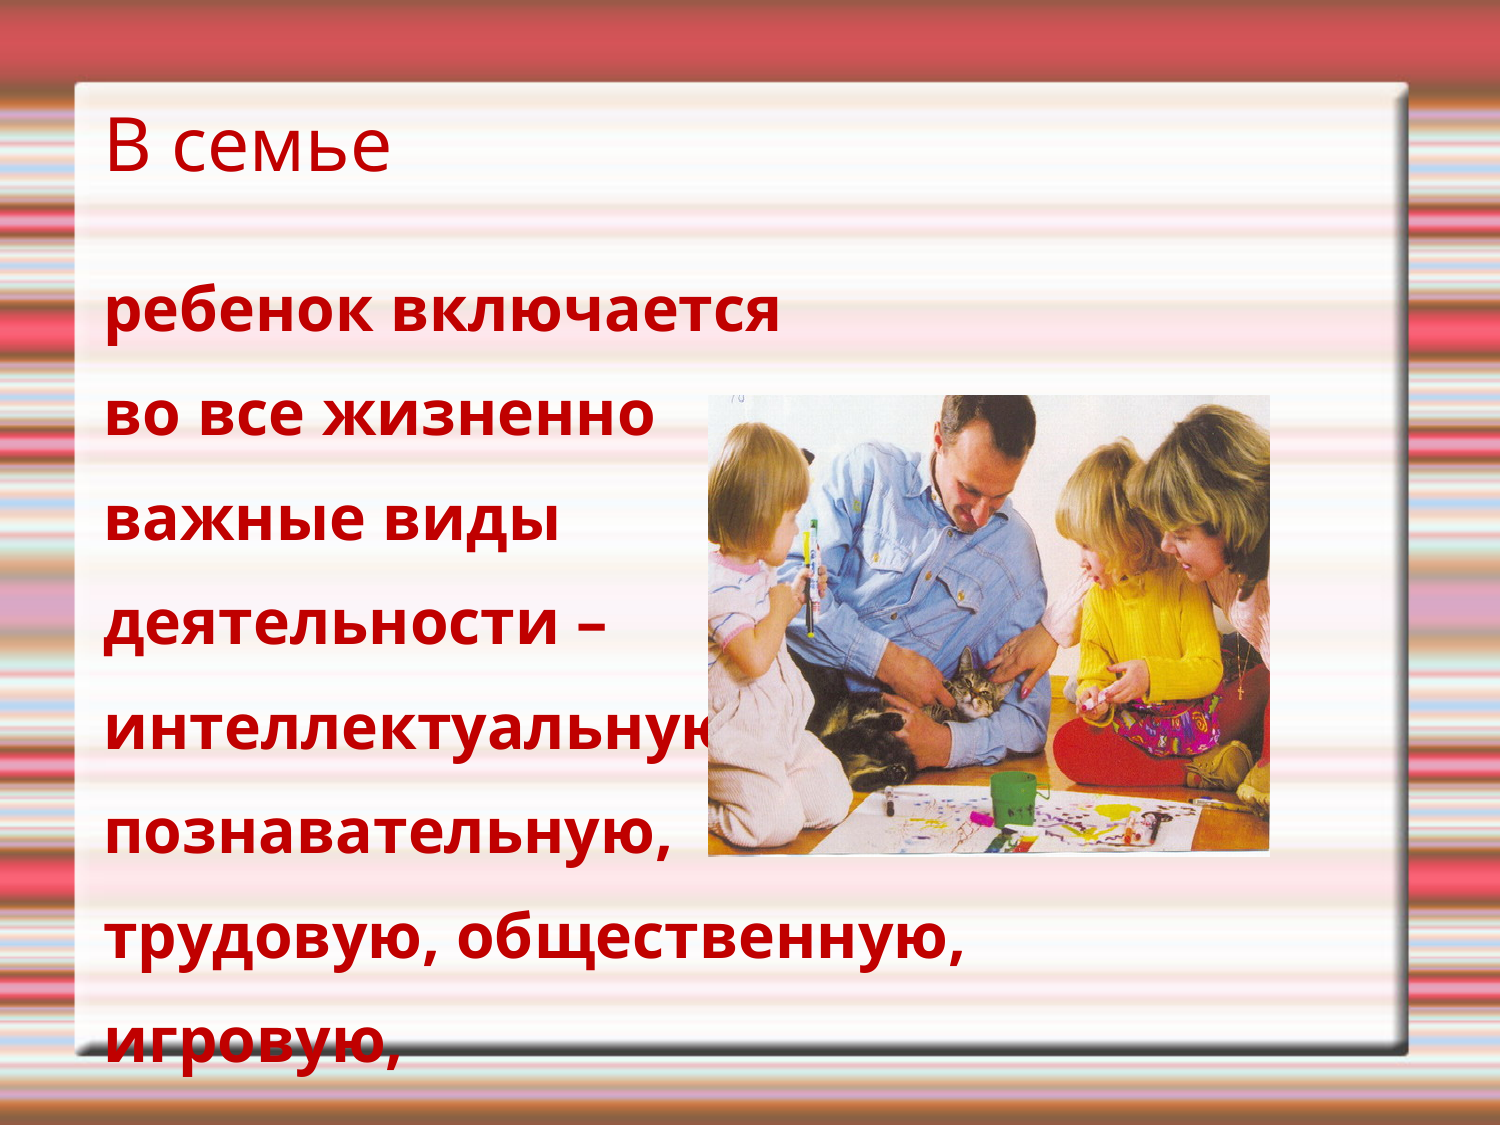

# В семье
ребенок включается
во все жизненно
важные виды
деятельности –
интеллектуальную,
познавательную,
трудовую, общественную,
игровую,
творческую и другие.